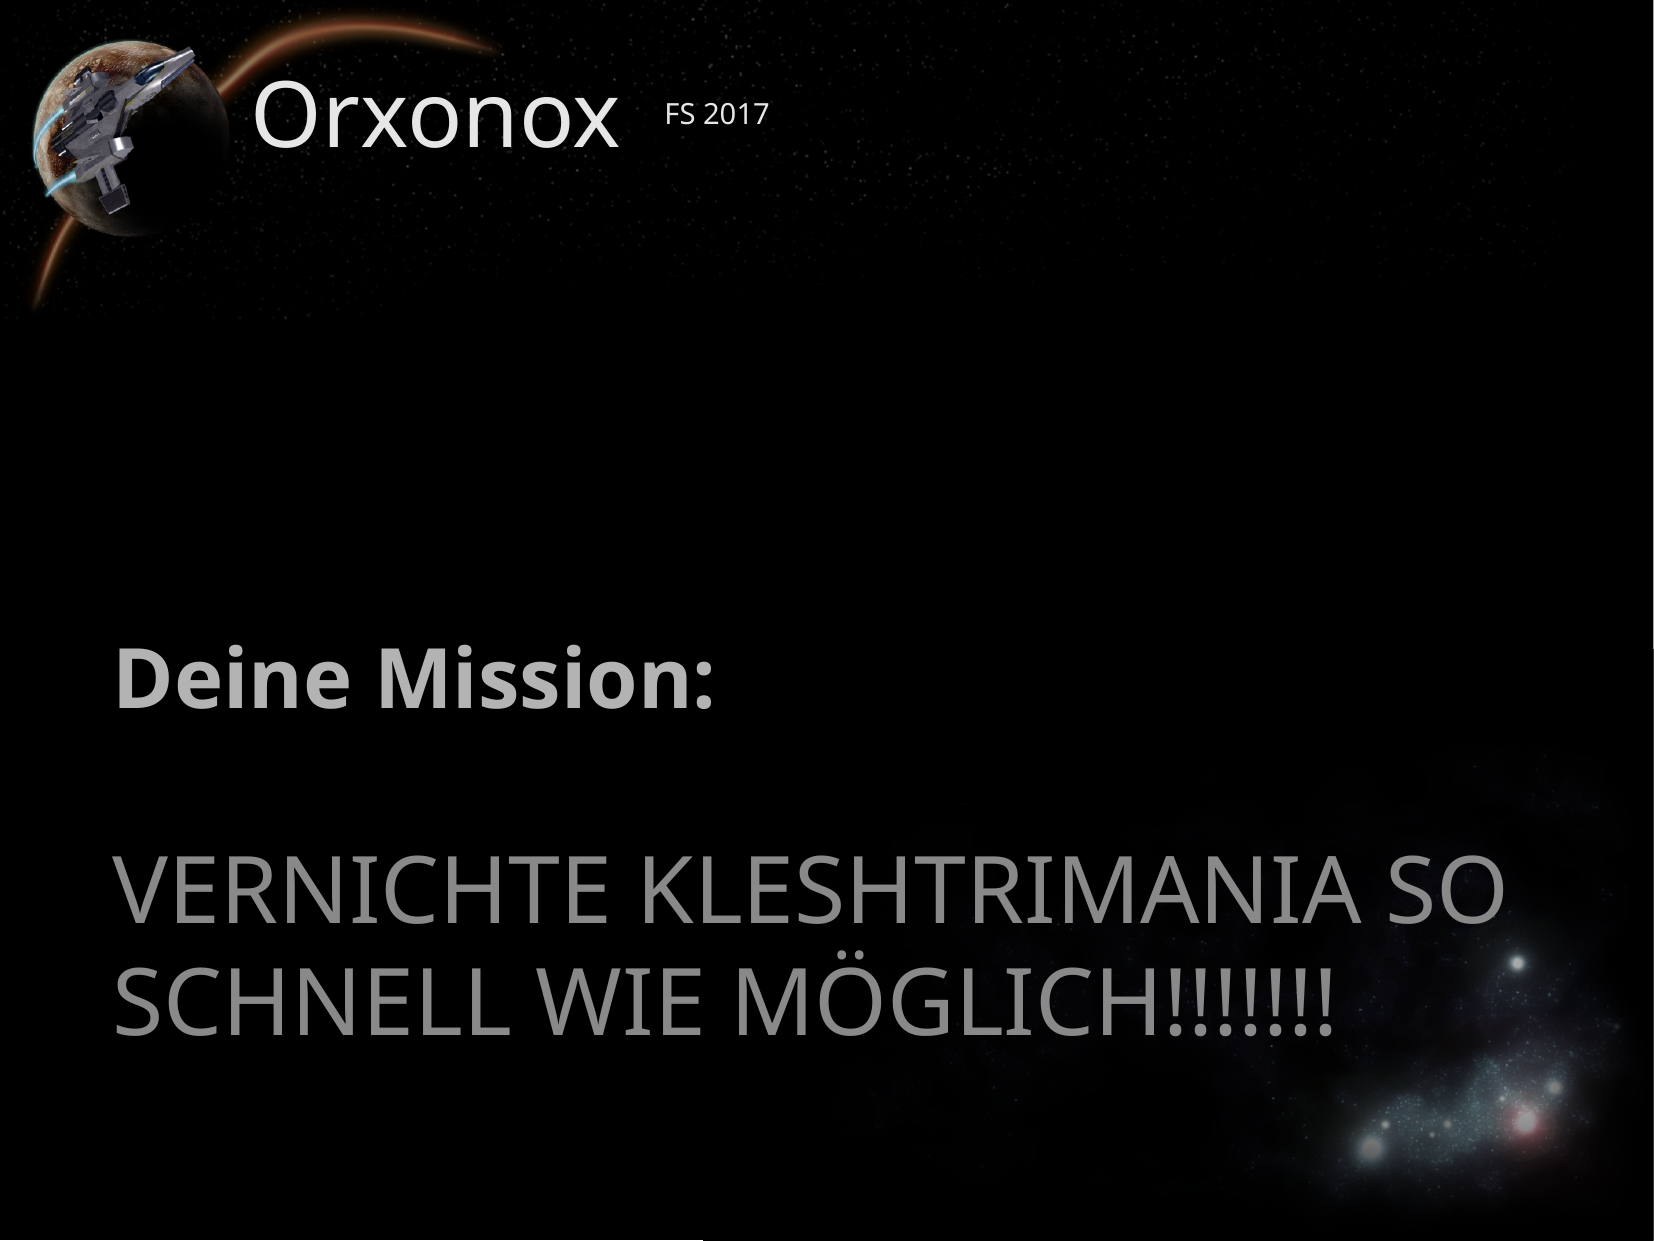

# Deine Mission:
VERNICHTE KLESHTRIMANIA SO SCHNELL WIE MÖGLICH!!!!!!!